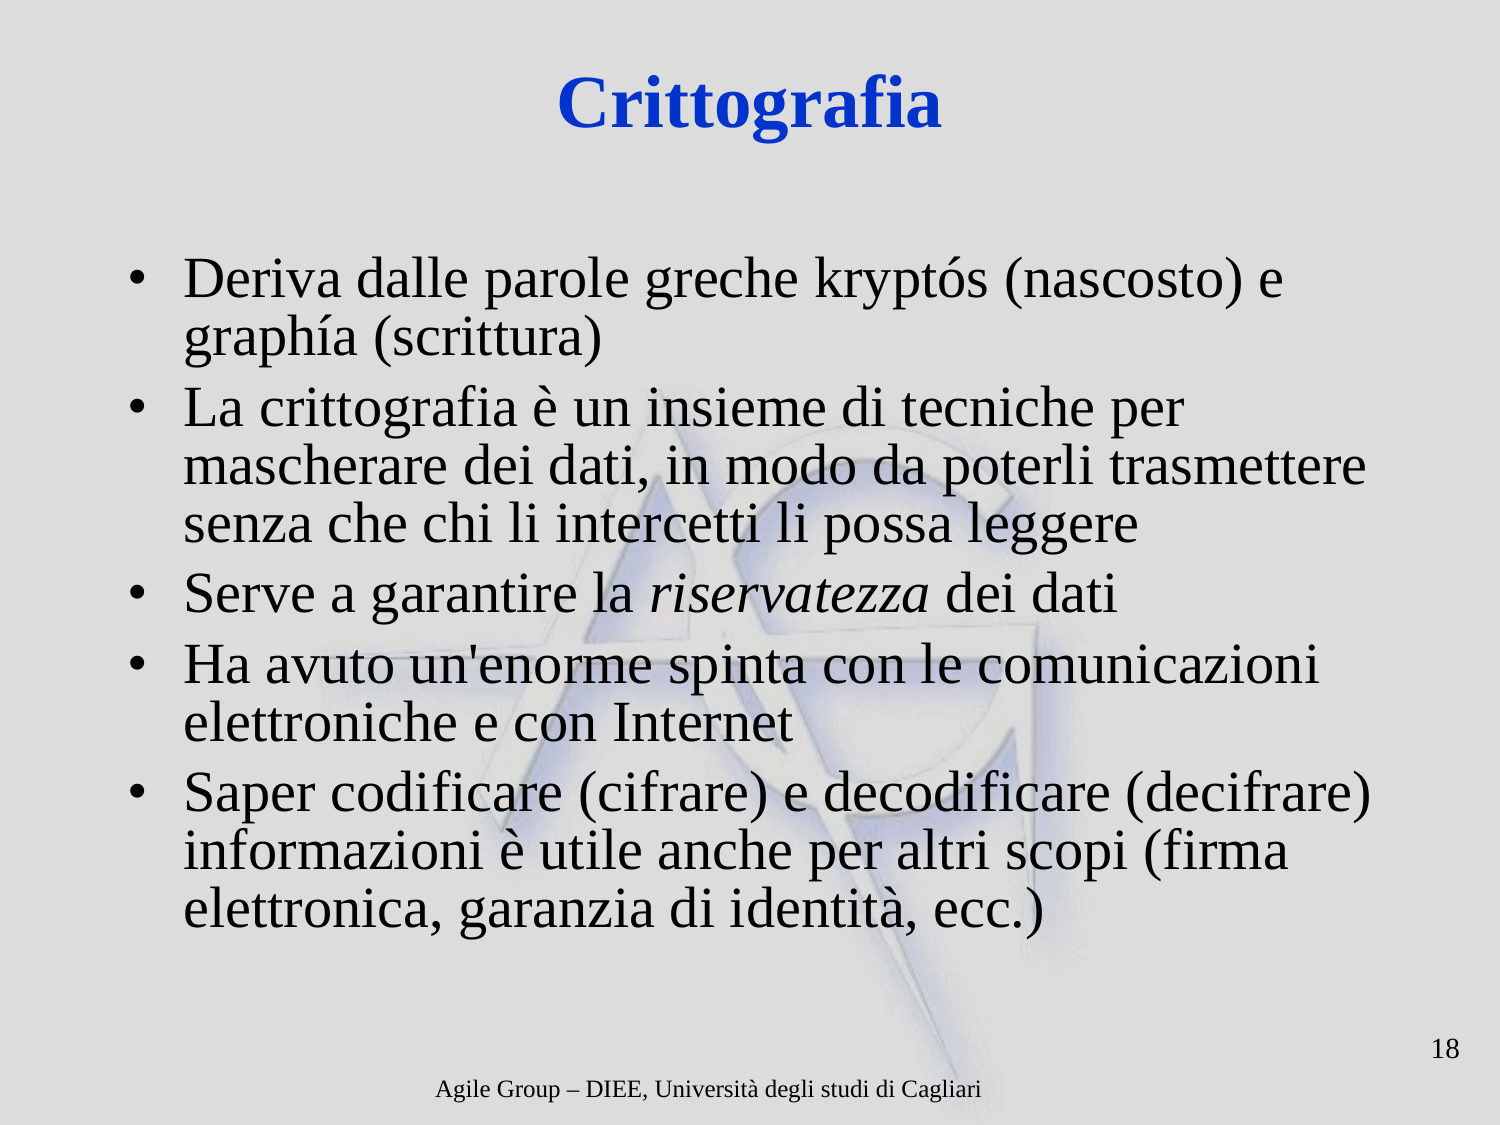

# Crittografia
Deriva dalle parole greche kryptós (nascosto) e graphía (scrittura)
La crittografia è un insieme di tecniche per mascherare dei dati, in modo da poterli trasmettere senza che chi li intercetti li possa leggere
Serve a garantire la riservatezza dei dati
Ha avuto un'enorme spinta con le comunicazioni elettroniche e con Internet
Saper codificare (cifrare) e decodificare (decifrare) informazioni è utile anche per altri scopi (firma elettronica, garanzia di identità, ecc.)
18